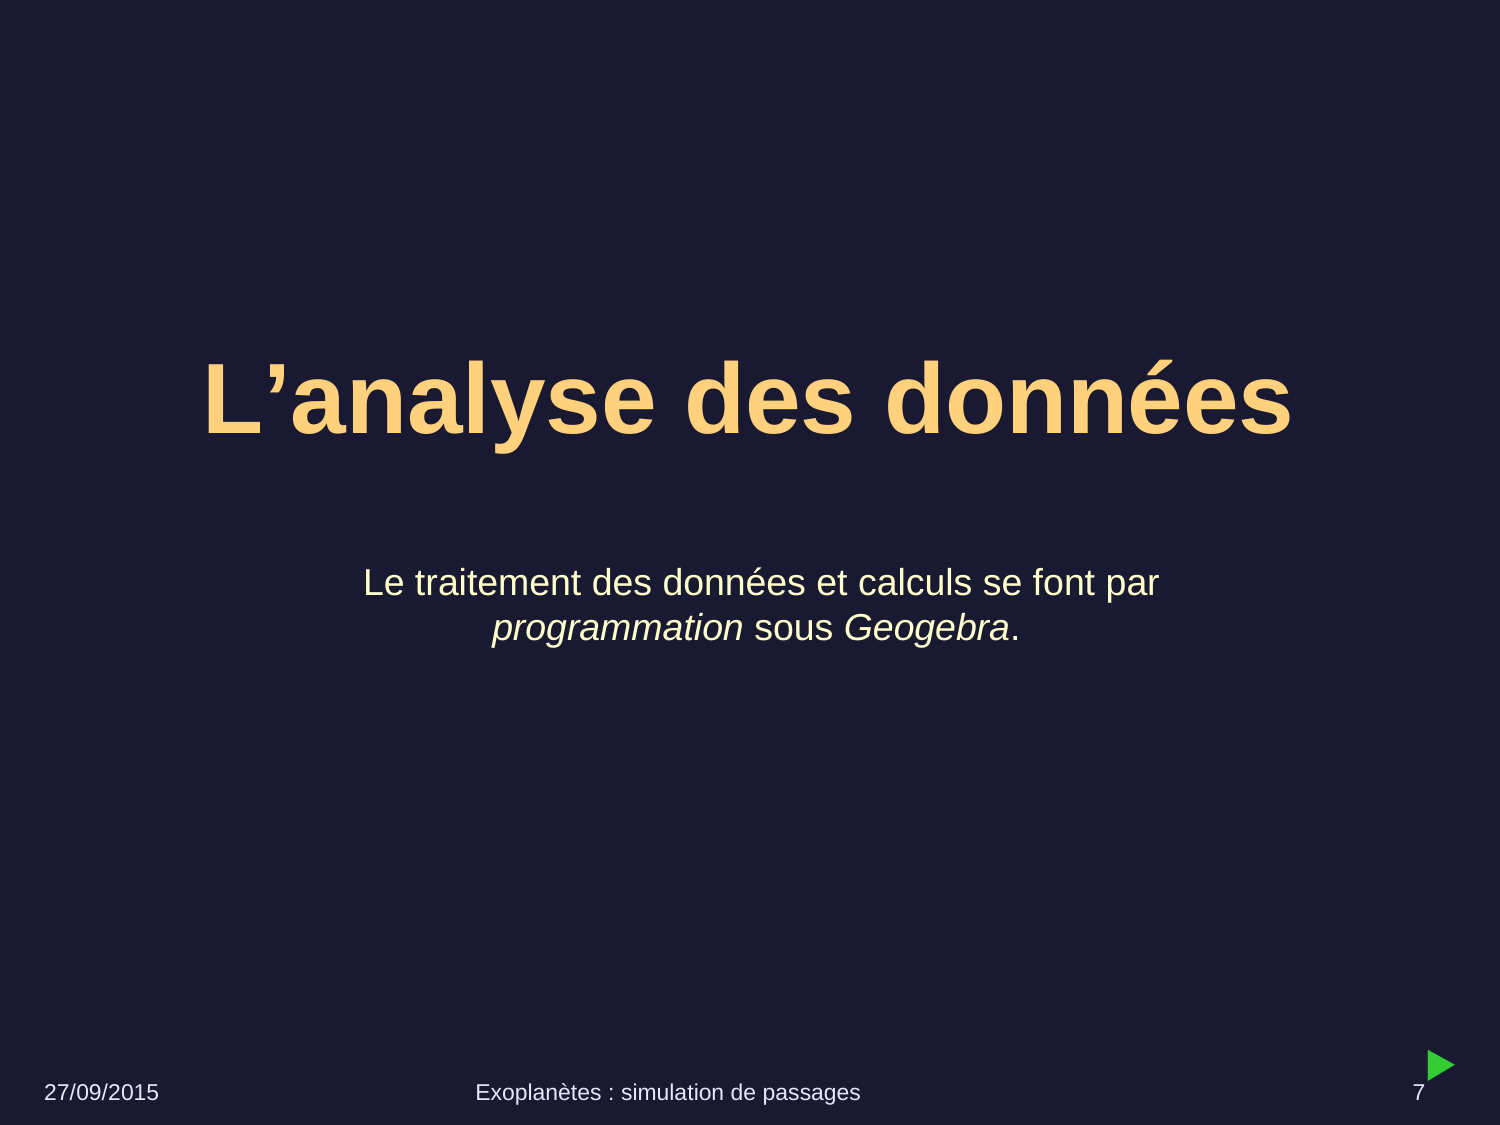

L’analyse des données
Le traitement des données et calculs se font par
programmation sous Geogebra.

27/09/2015
Exoplanètes : simulation de passages
7